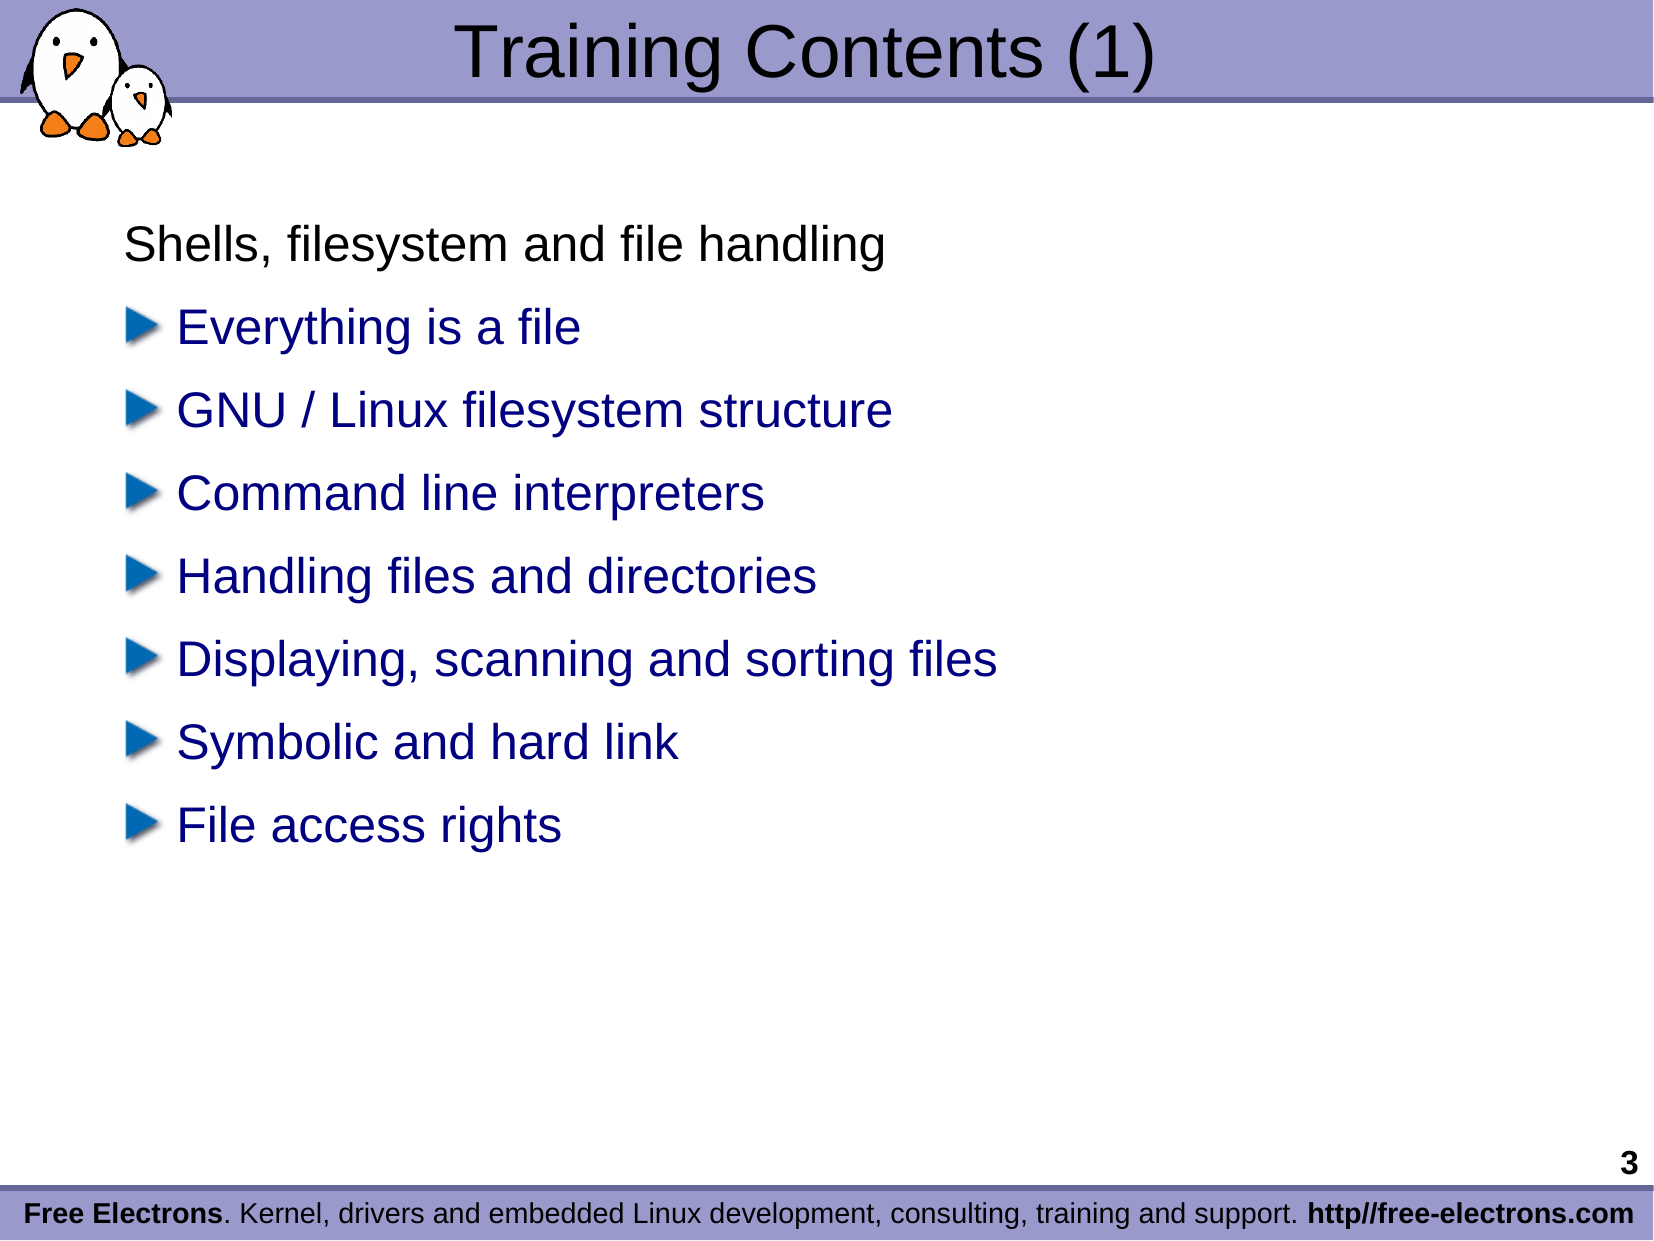

# Training Contents (1)
Shells, filesystem and file handling
Everything is a file
GNU / Linux filesystem structure
Command line interpreters
Handling files and directories
Displaying, scanning and sorting files
Symbolic and hard link
File access rights